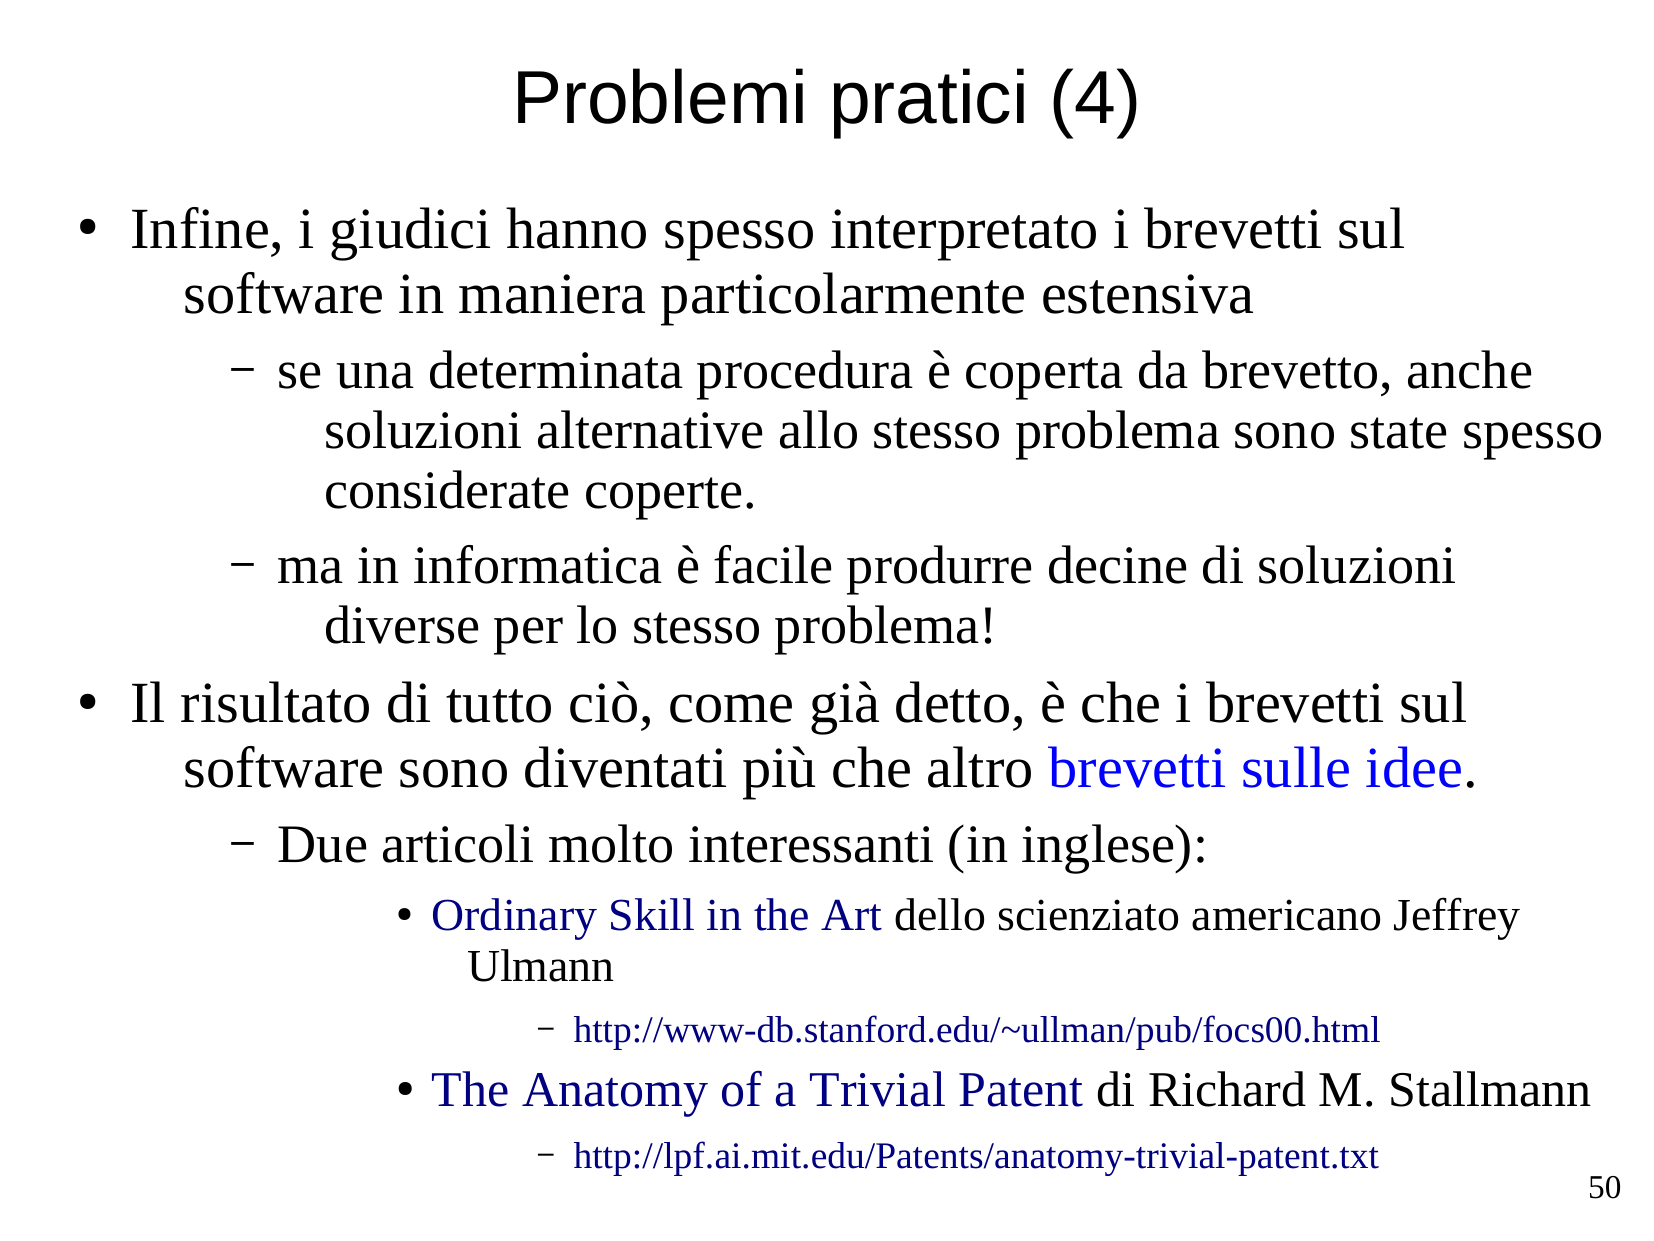

# Problemi pratici (4)
Infine, i giudici hanno spesso interpretato i brevetti sul software in maniera particolarmente estensiva
se una determinata procedura è coperta da brevetto, anche soluzioni alternative allo stesso problema sono state spesso considerate coperte.
ma in informatica è facile produrre decine di soluzioni diverse per lo stesso problema!
Il risultato di tutto ciò, come già detto, è che i brevetti sul software sono diventati più che altro brevetti sulle idee.
Due articoli molto interessanti (in inglese):
Ordinary Skill in the Art dello scienziato americano Jeffrey Ulmann
http://www-db.stanford.edu/~ullman/pub/focs00.html
The Anatomy of a Trivial Patent di Richard M. Stallmann
http://lpf.ai.mit.edu/Patents/anatomy-trivial-patent.txt